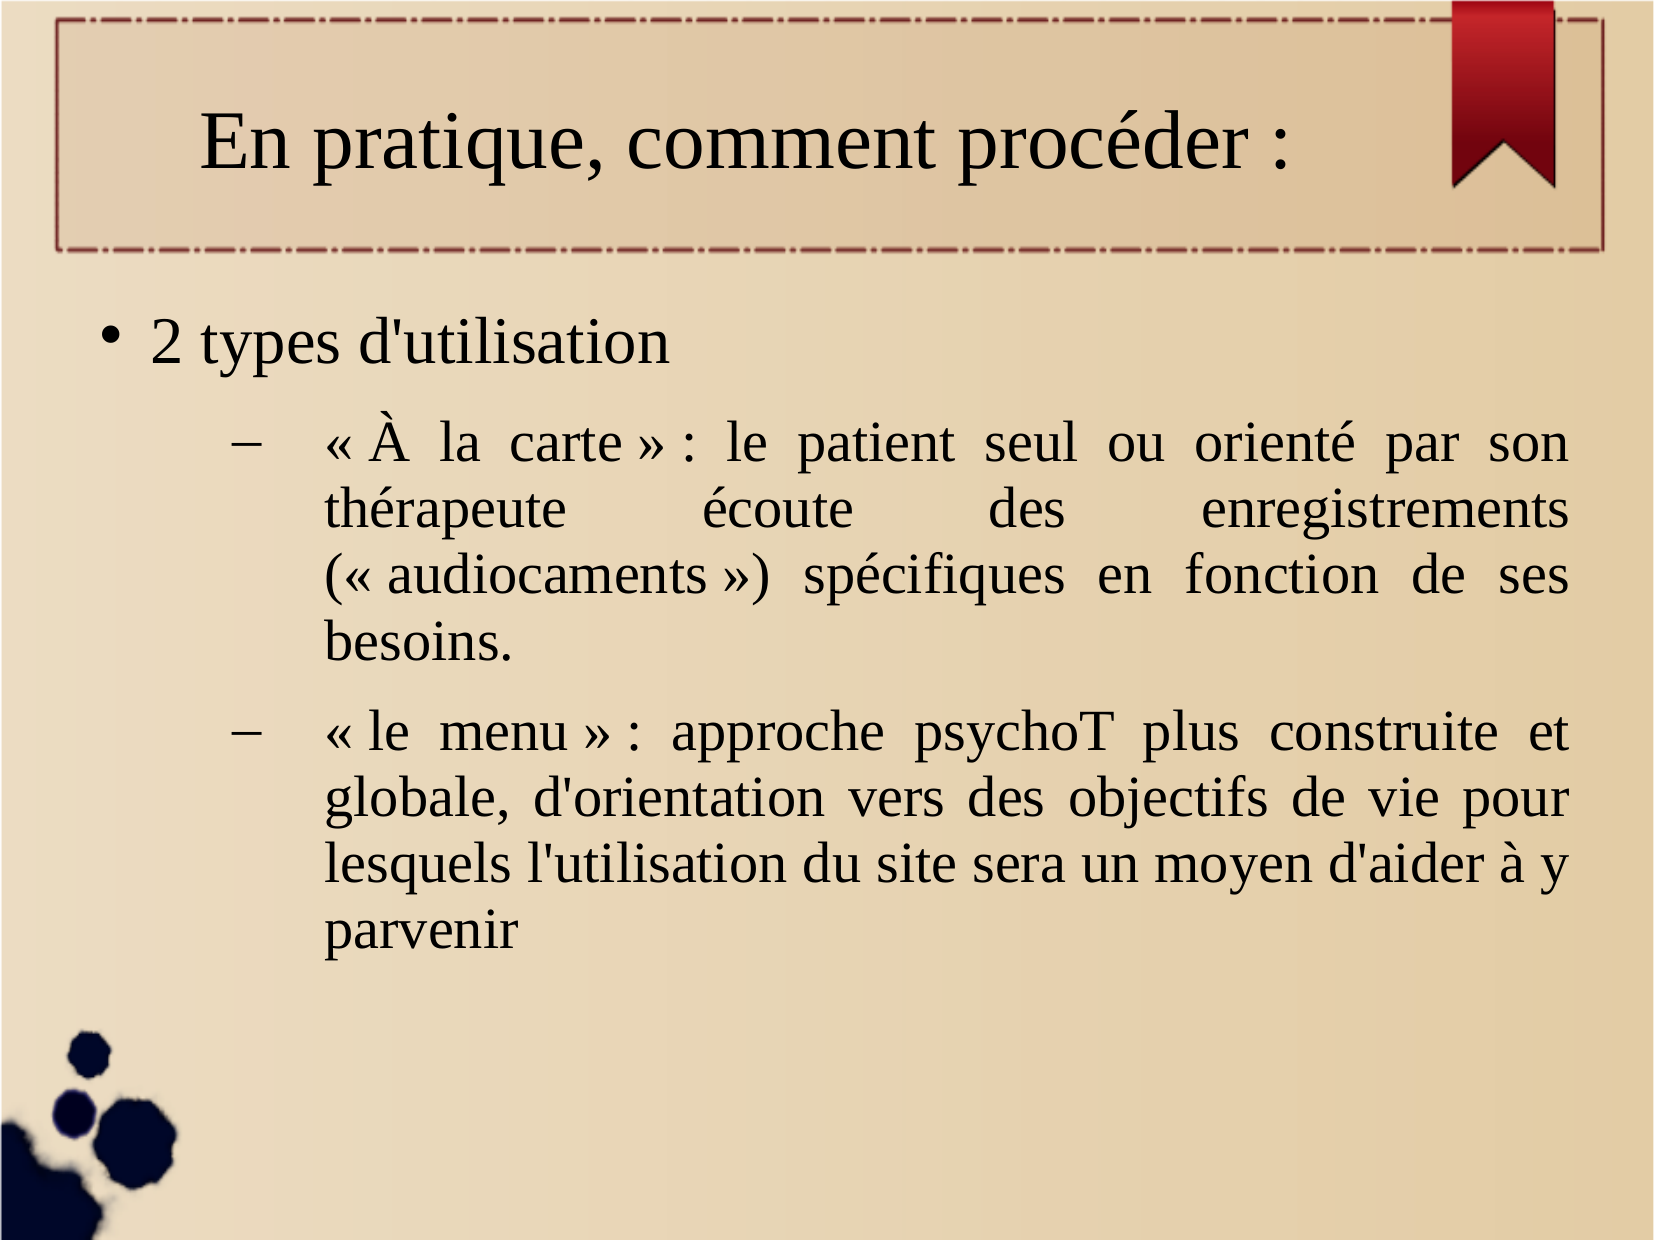

# En pratique, comment procéder :
2 types d'utilisation
« À la carte » : le patient seul ou orienté par son thérapeute écoute des enregistrements (« audiocaments ») spécifiques en fonction de ses besoins.
« le menu » : approche psychoT plus construite et globale, d'orientation vers des objectifs de vie pour lesquels l'utilisation du site sera un moyen d'aider à y parvenir